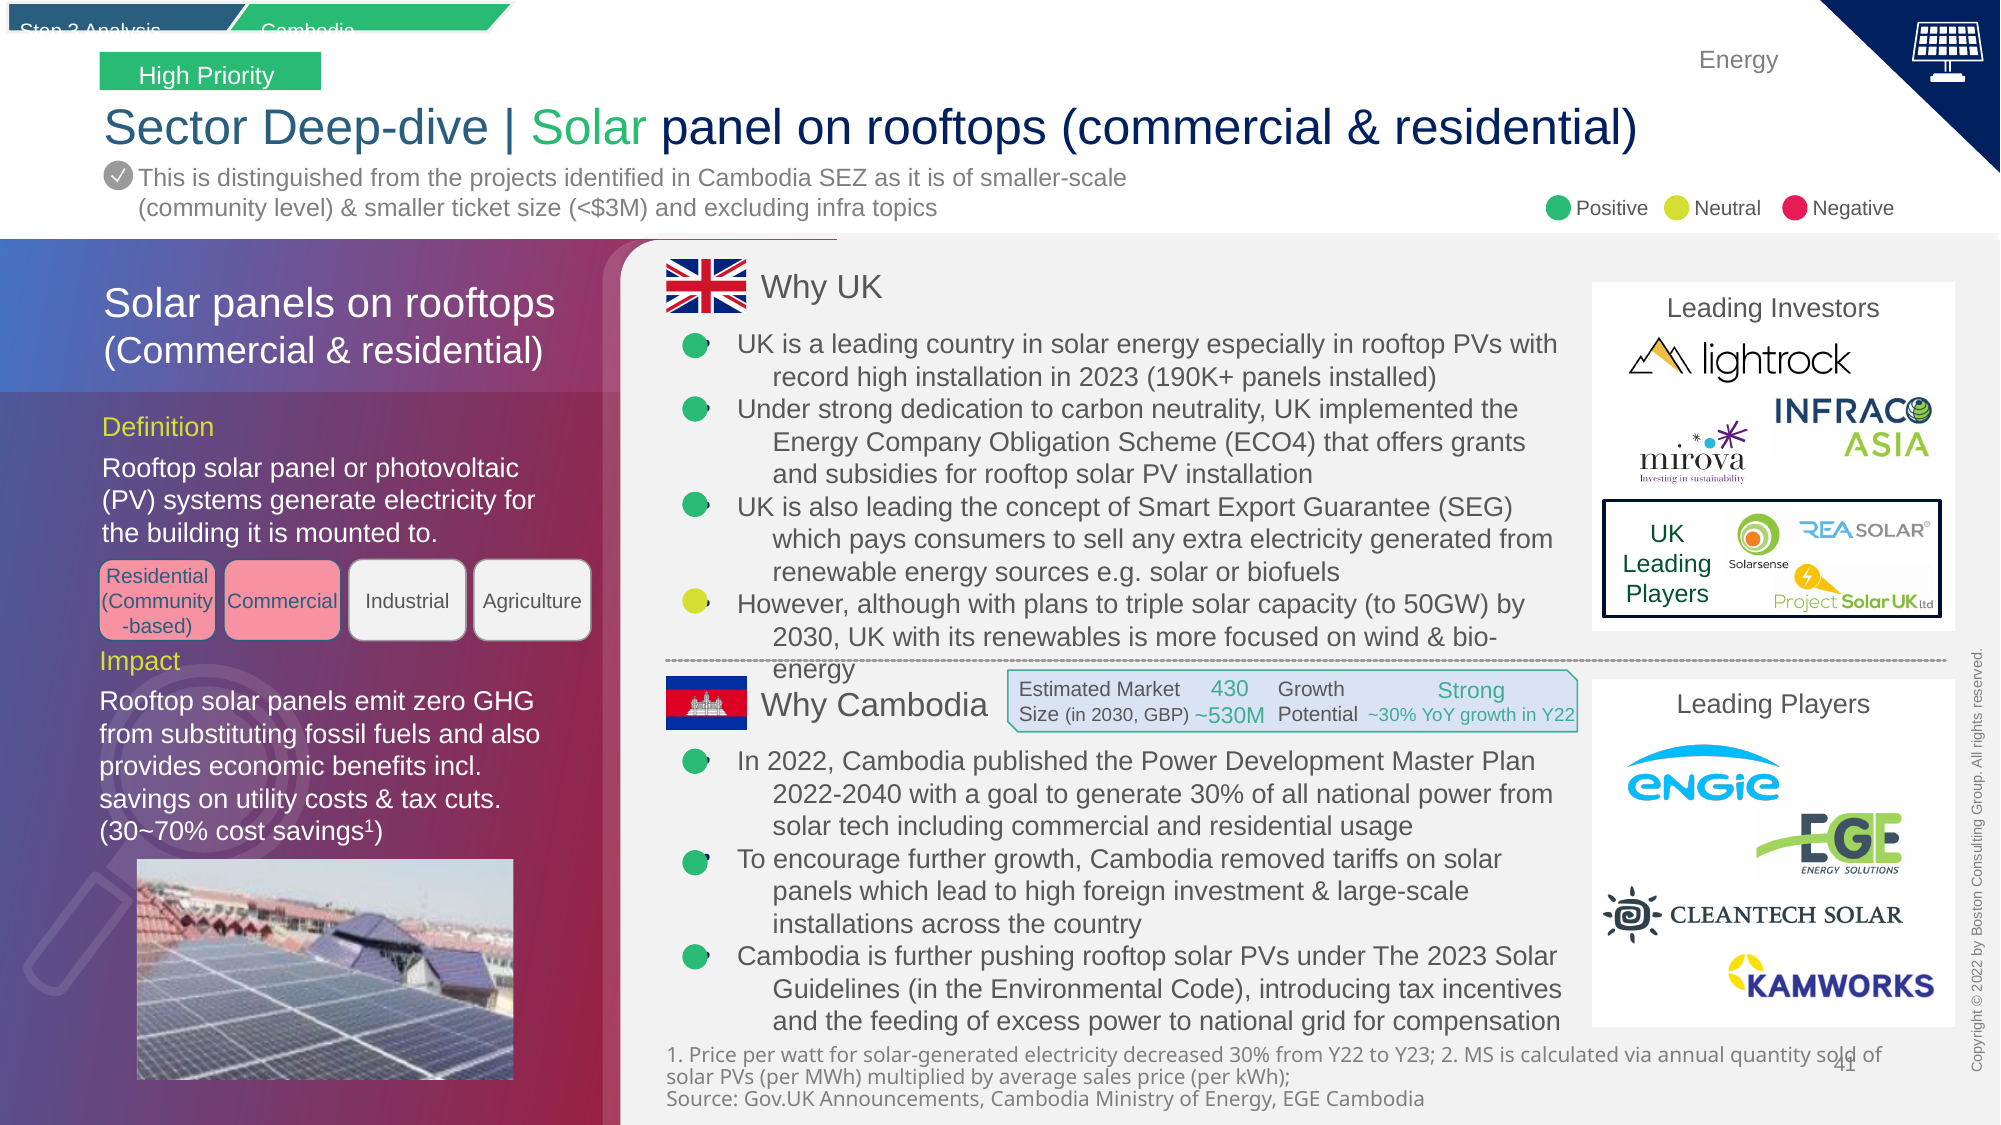

Step 3 Analysis
Cambodia
Energy
High Priority
# Sector Deep-dive | Solar panel on rooftops (commercial & residential)
This is distinguished from the projects identified in Cambodia SEZ as it is of smaller-scale (community level) & smaller ticket size (<$3M) and excluding infra topics
Positive
Neutral
Negative
Copyright © 2022 by Boston Consulting Group. All rights reserved.
1
Why UK
Solar panels on rooftops (Commercial & residential)
Leading Investors
UK is a leading country in solar energy especially in rooftop PVs with record high installation in 2023 (190K+ panels installed)
Under strong dedication to carbon neutrality, UK implemented the Energy Company Obligation Scheme (ECO4) that offers grants and subsidies for rooftop solar PV installation
UK is also leading the concept of Smart Export Guarantee (SEG) which pays consumers to sell any extra electricity generated from renewable energy sources e.g. solar or biofuels
However, although with plans to triple solar capacity (to 50GW) by 2030, UK with its renewables is more focused on wind & bio-energy
Definition
Rooftop solar panel or photovoltaic (PV) systems generate electricity for the building it is mounted to.
UK Leading Players
Residential
(Community
-based)
Commercial
Industrial
Agriculture
Impact
430
~530M
Estimated Market Size (in 2030, GBP)
Growth Potential
Strong
~30% YoY growth in Y22
Leading Players
Why Cambodia
Rooftop solar panels emit zero GHG from substituting fossil fuels and also provides economic benefits incl. savings on utility costs & tax cuts. (30~70% cost savings1)
In 2022, Cambodia published the Power Development Master Plan 2022-2040 with a goal to generate 30% of all national power from solar tech including commercial and residential usage
To encourage further growth, Cambodia removed tariffs on solar panels which lead to high foreign investment & large-scale installations across the country
Cambodia is further pushing rooftop solar PVs under The 2023 Solar Guidelines (in the Environmental Code), introducing tax incentives and the feeding of excess power to national grid for compensation
1. Price per watt for solar-generated electricity decreased 30% from Y22 to Y23; 2. MS is calculated via annual quantity sold of solar PVs (per MWh) multiplied by average sales price (per kWh);
Source: Gov.UK Announcements, Cambodia Ministry of Energy, EGE Cambodia